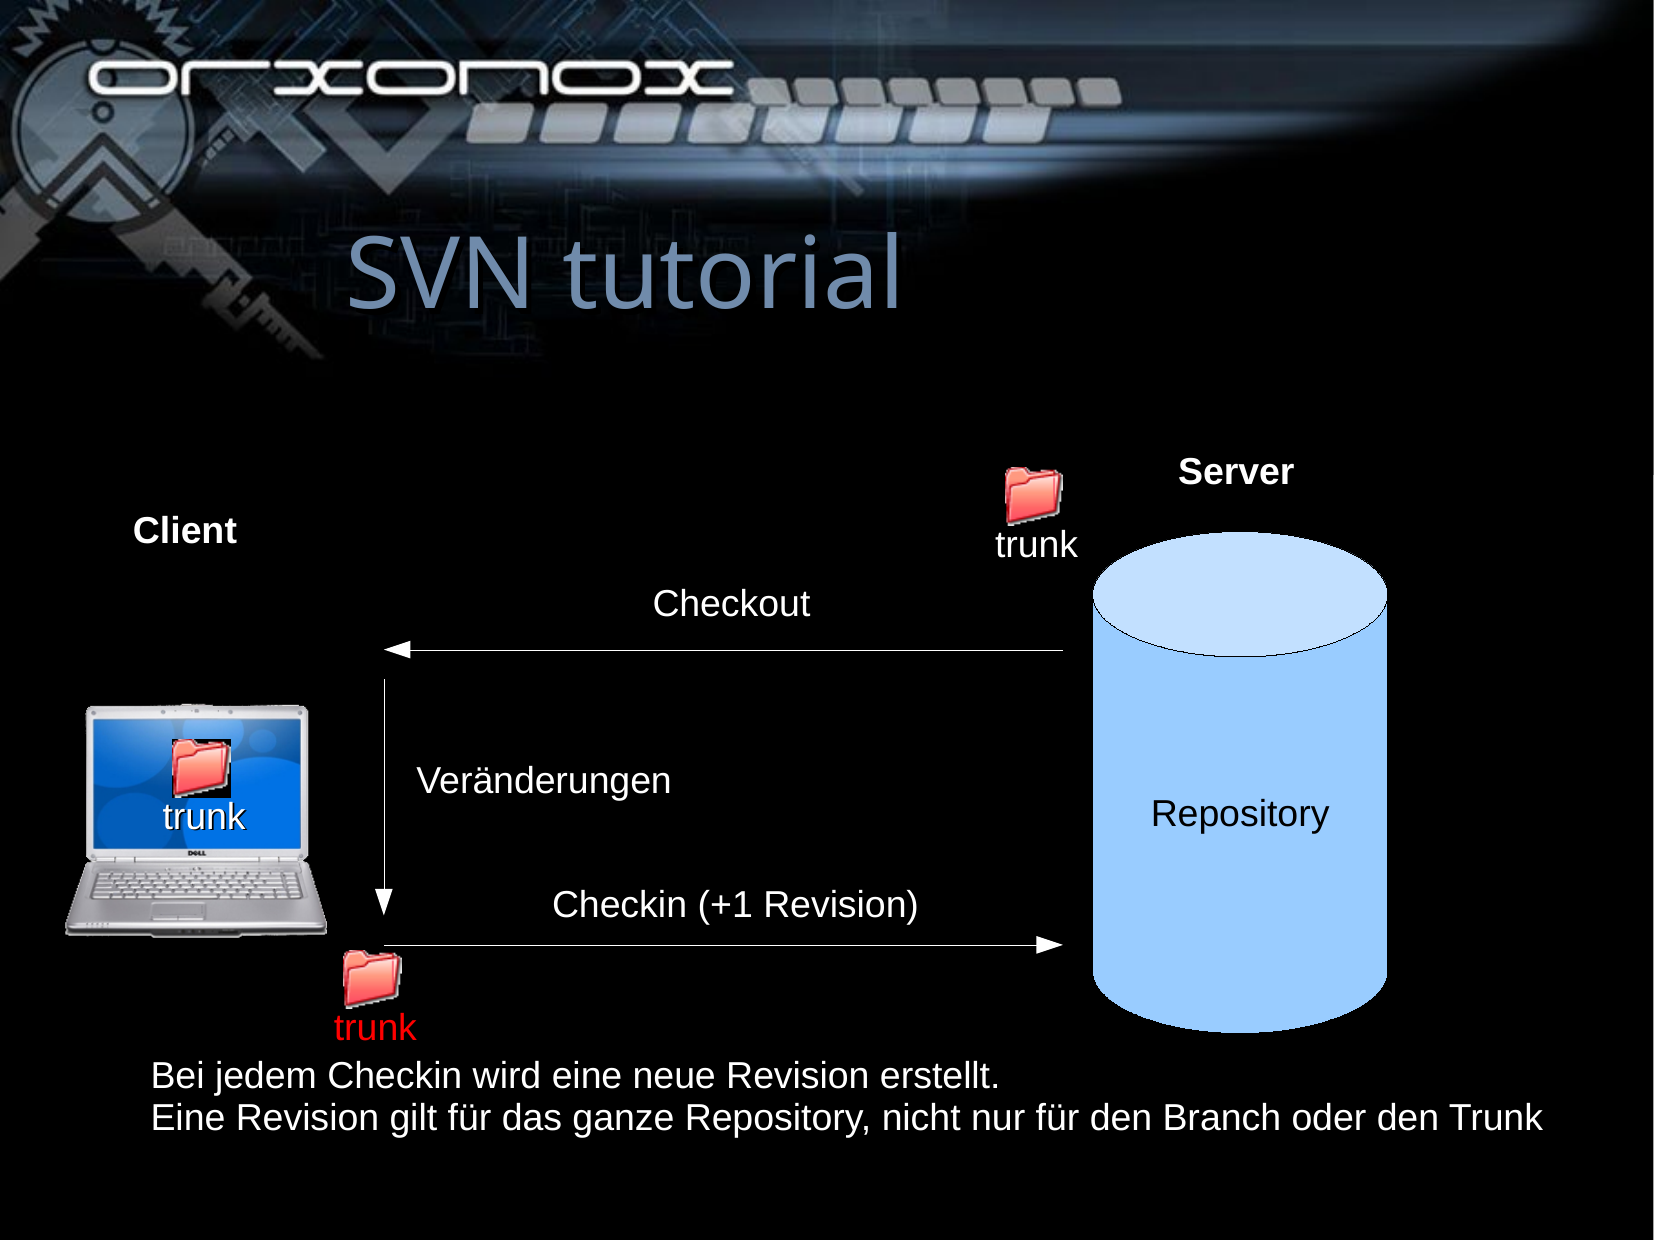

Server
trunk
Client
Repository
Checkout
trunk
Veränderungen
Checkin (+1 Revision)
trunk
Bei jedem Checkin wird eine neue Revision erstellt.
Eine Revision gilt für das ganze Repository, nicht nur für den Branch oder den Trunk